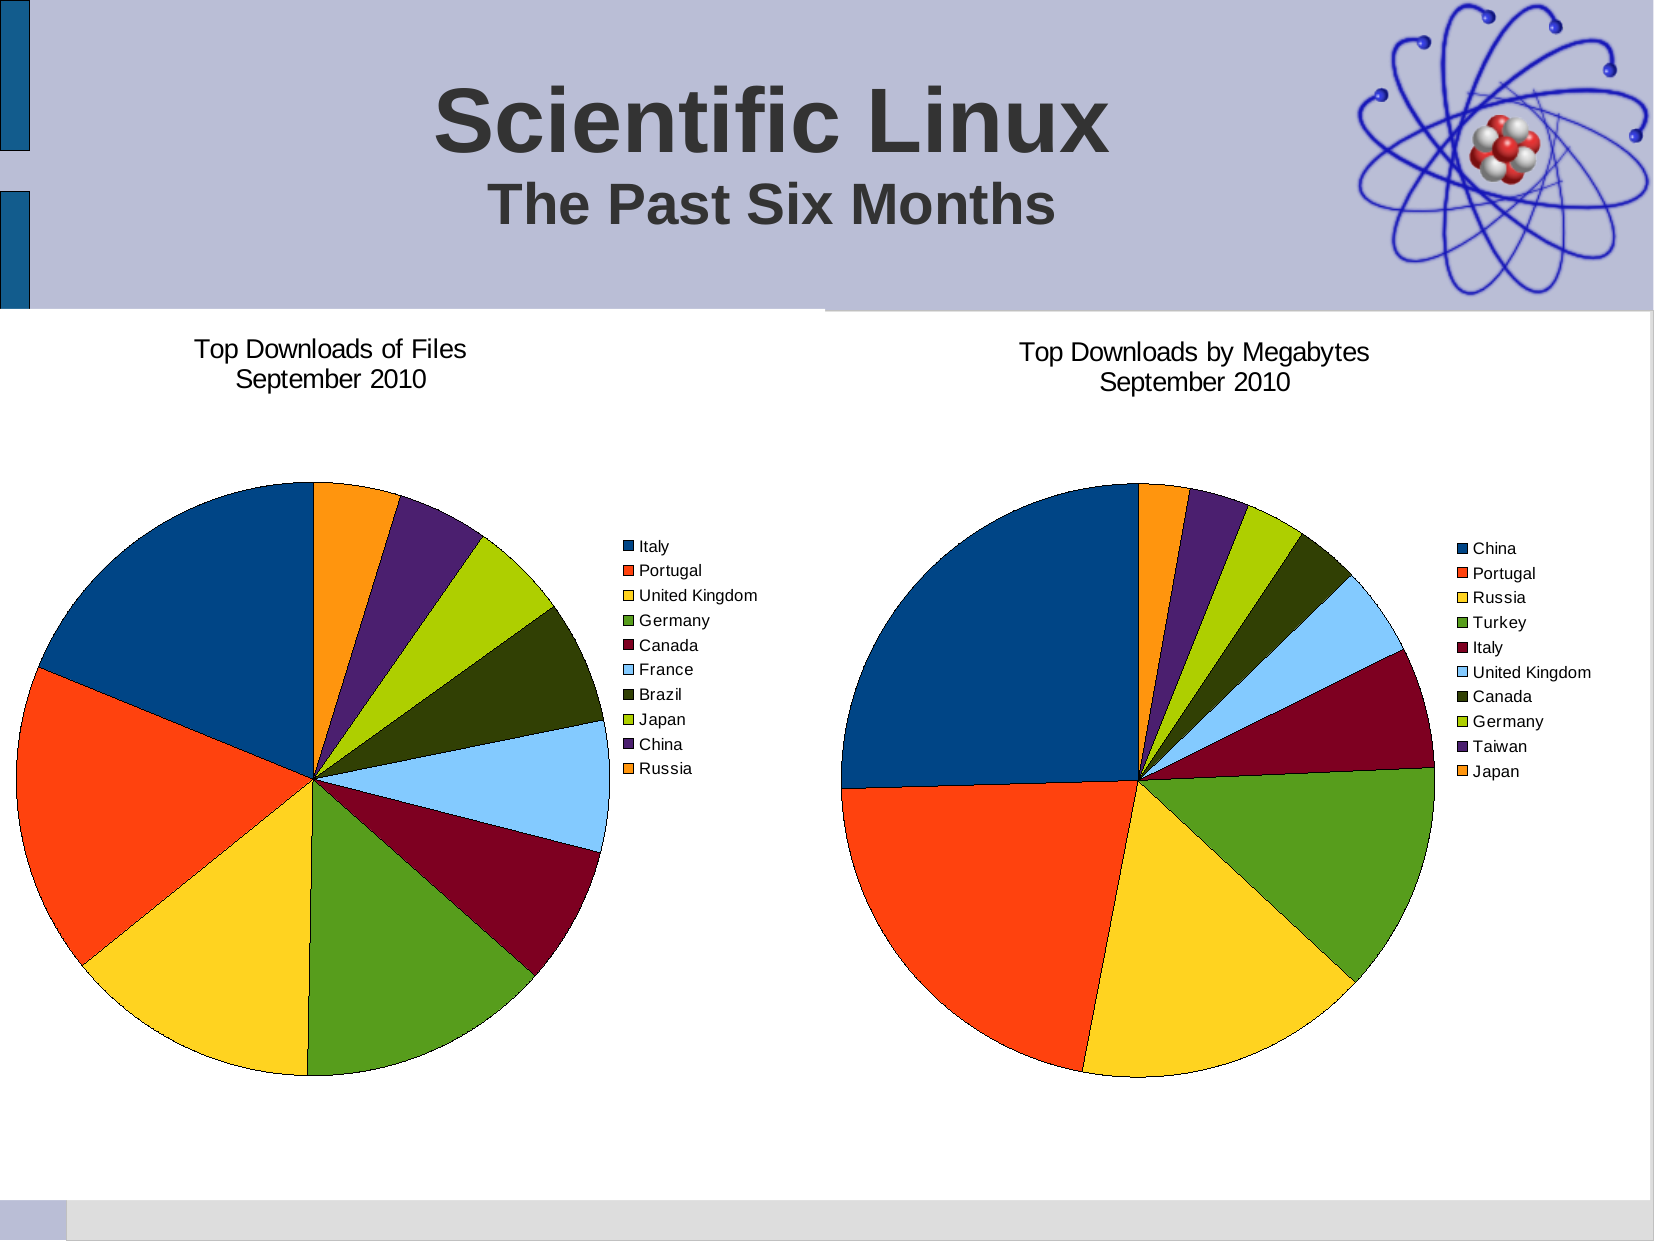

# Scientific Linux The Past Six Months
### Chart: Top Downloads of Files
September 2010
| Category | Column C |
|---|---|
| Italy | 1489128.0 |
| Portugal | 1344243.0 |
| United Kingdom | 1098630.0 |
| Germany | 1089748.0 |
| Canada | 595464.0 |
| France | 569017.0 |
| Brazil | 531289.0 |
| Japan | 425664.0 |
| China | 390389.0 |
| Russia | 377546.0 |
### Chart: Top Downloads by Megabytes
September 2010
| Category | Column C |
|---|---|
| China | 13452112991.0 |
| Portugal | 11382417183.0 |
| Russia | 8526014215.0 |
| Turkey | 6659231639.0 |
| Italy | 3505531711.0 |
| United Kingdom | 2582044258.0 |
| Canada | 1821132767.0 |
| Germany | 1733856677.0 |
| Taiwan | 1722710271.0 |
| Japan | 1485175555.0 |